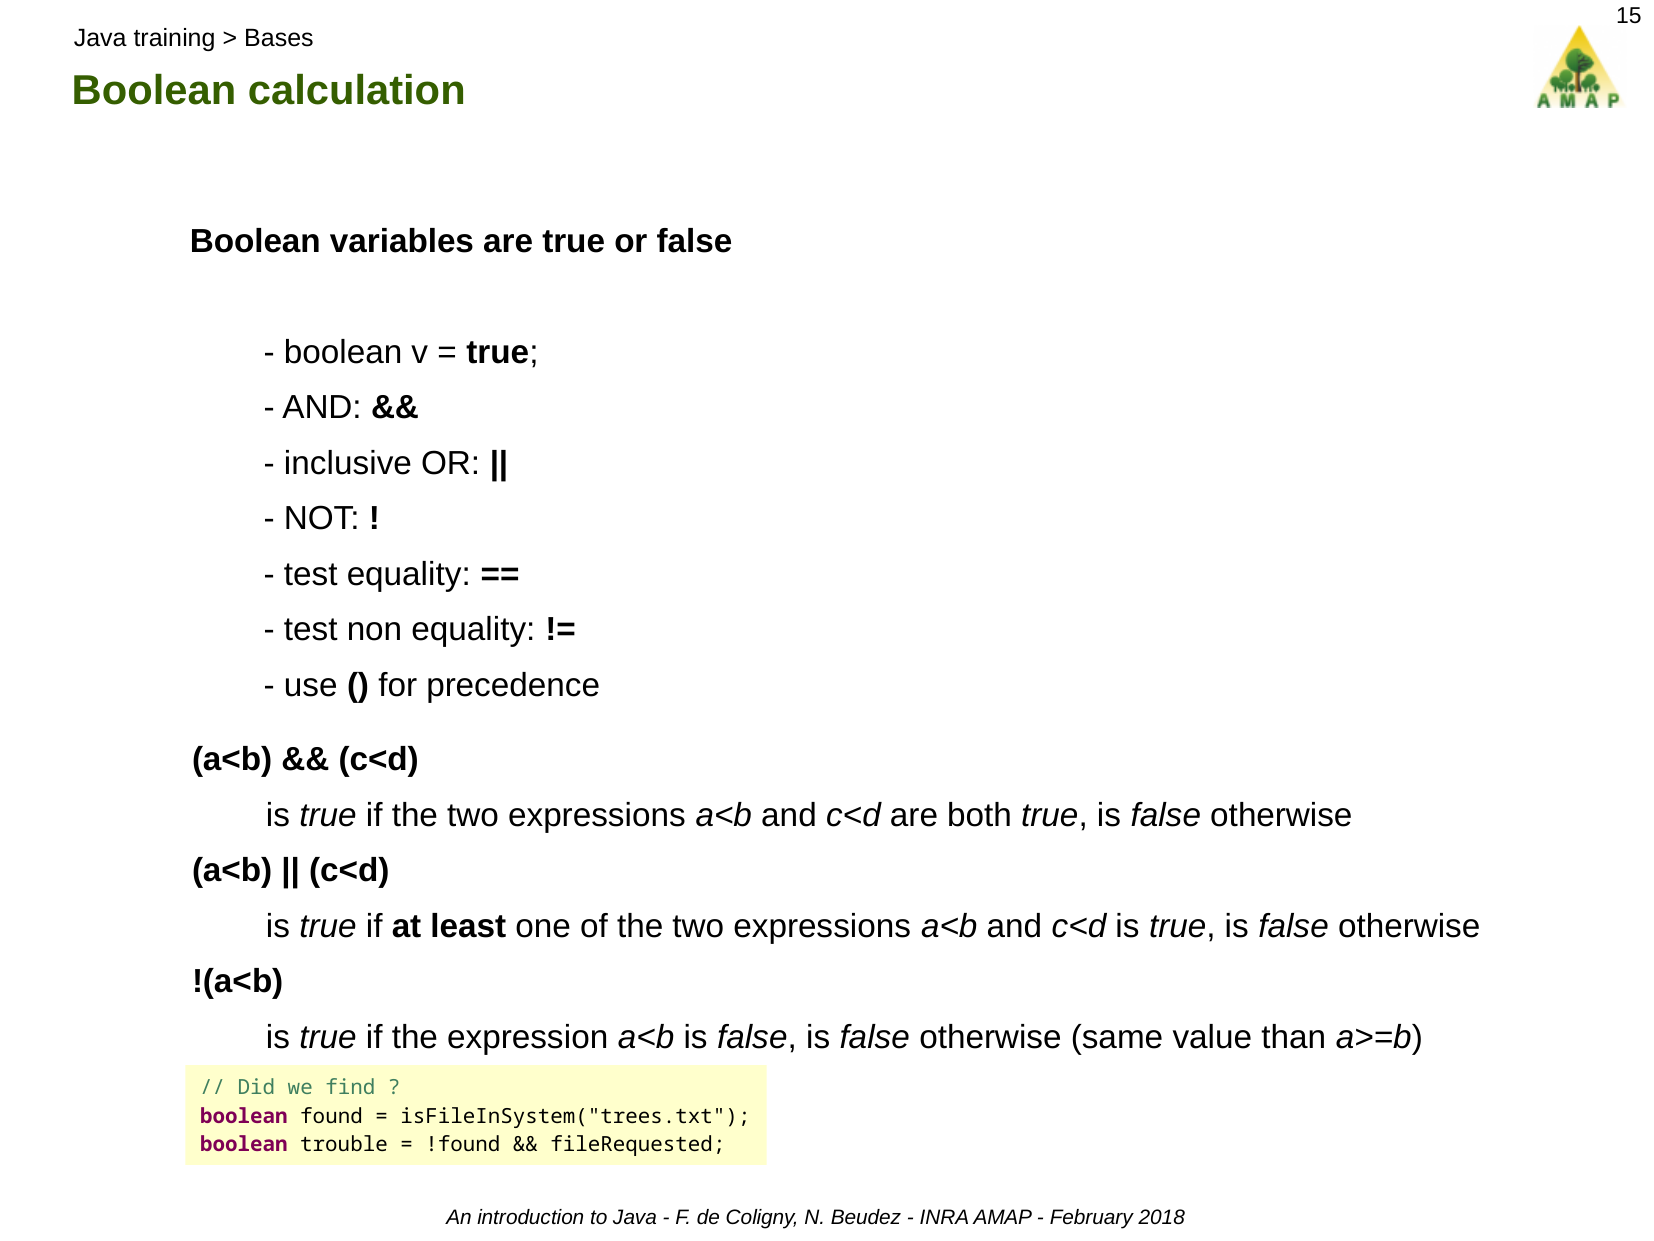

15
Java training > Bases
Boolean calculation
Boolean variables are true or false
	- boolean v = true;
	- AND: &&
	- inclusive OR: ||
	- NOT: !
	- test equality: ==
	- test non equality: !=
	- use () for precedence
(a<b) && (c<d)
	is true if the two expressions a<b and c<d are both true, is false otherwise
(a<b) || (c<d)
	is true if at least one of the two expressions a<b and c<d is true, is false otherwise
!(a<b)
	is true if the expression a<b is false, is false otherwise (same value than a>=b)
// Did we find ?
boolean found = isFileInSystem("trees.txt");
boolean trouble = !found && fileRequested;